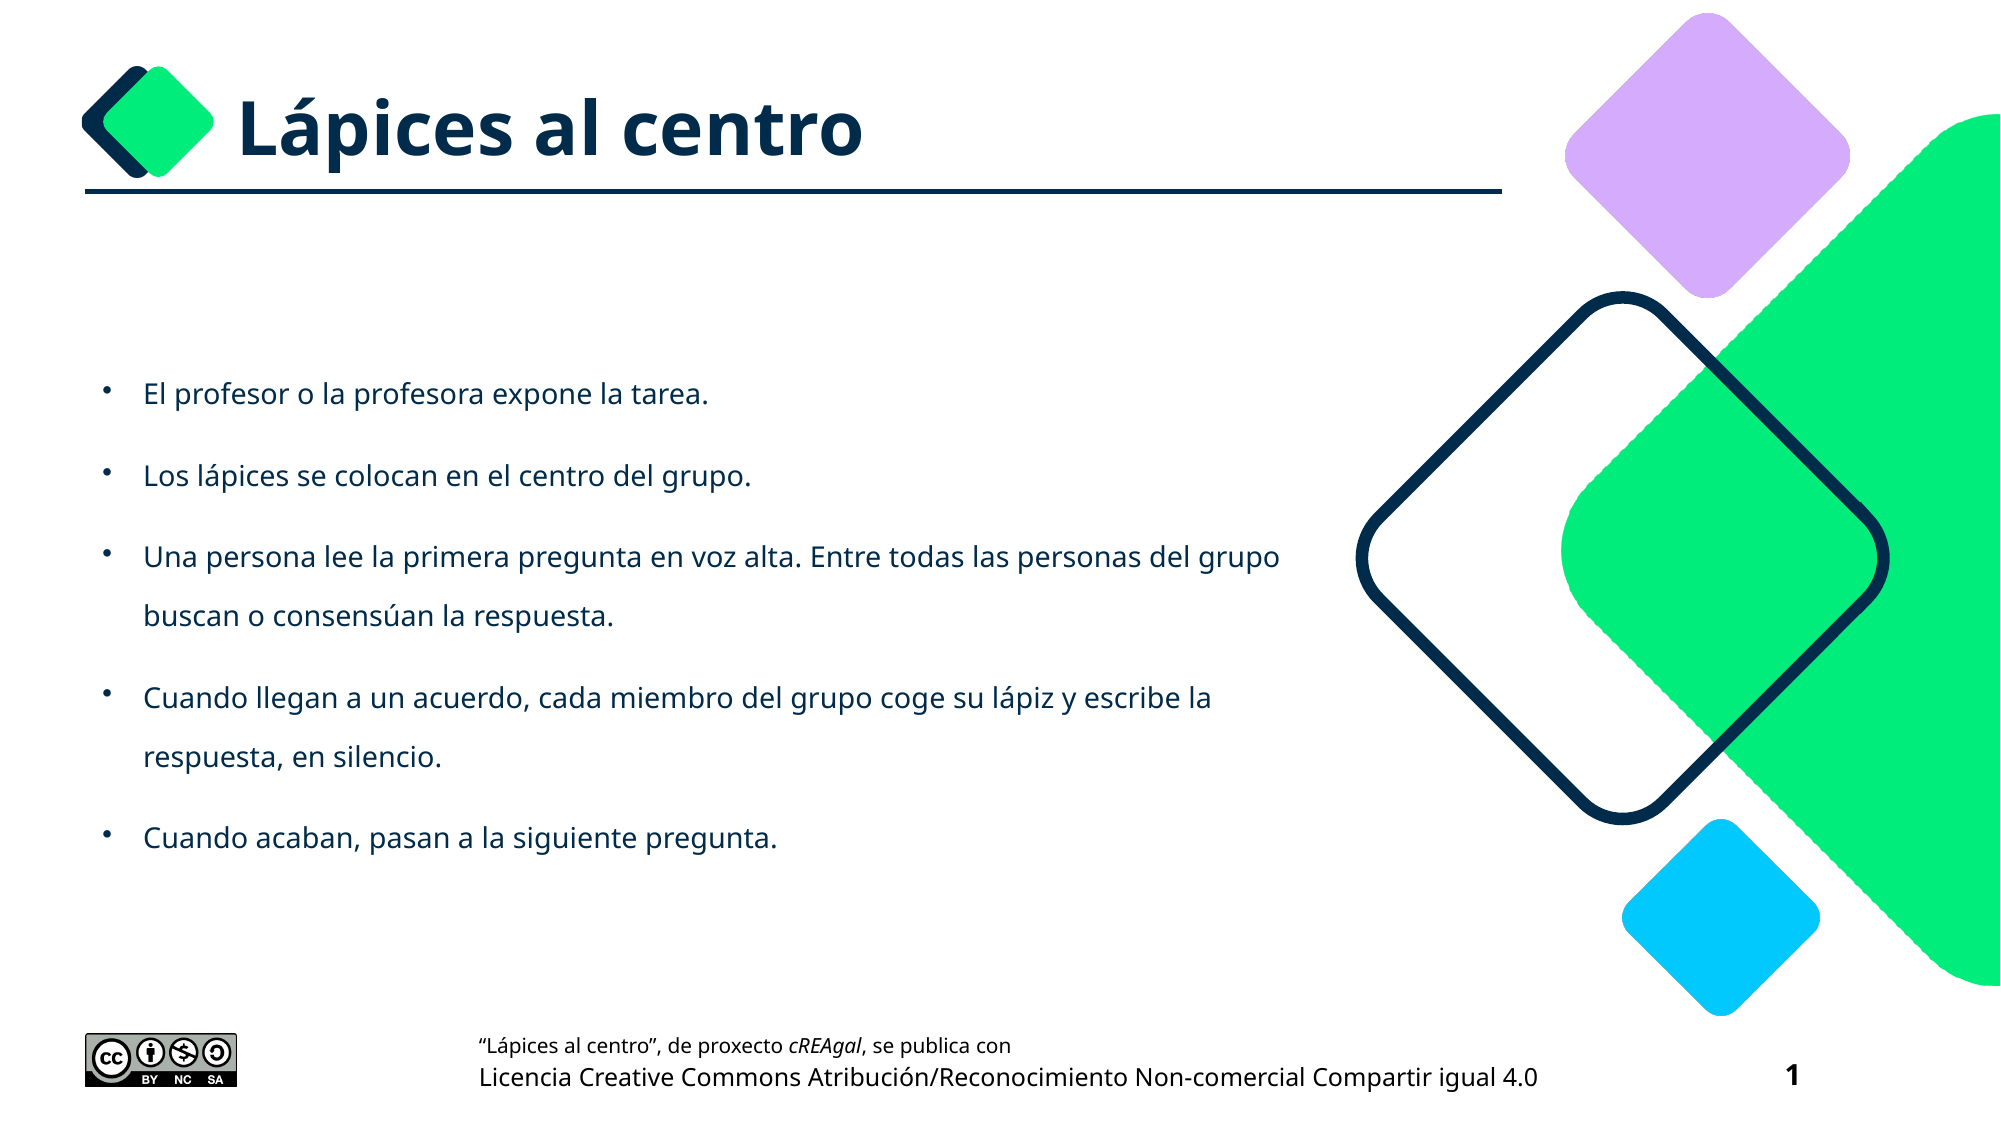

# Lápices al centro
El profesor o la profesora expone la tarea.
Los lápices se colocan en el centro del grupo.
Una persona lee la primera pregunta en voz alta. Entre todas las personas del grupo buscan o consensúan la respuesta.
Cuando llegan a un acuerdo, cada miembro del grupo coge su lápiz y escribe la respuesta, en silencio.
Cuando acaban, pasan a la siguiente pregunta.
“Lápices al centro”, de proxecto cREAgal, se publica con Licencia Creative Commons Atribución/Reconocimiento Non-comercial Compartir igual 4.0